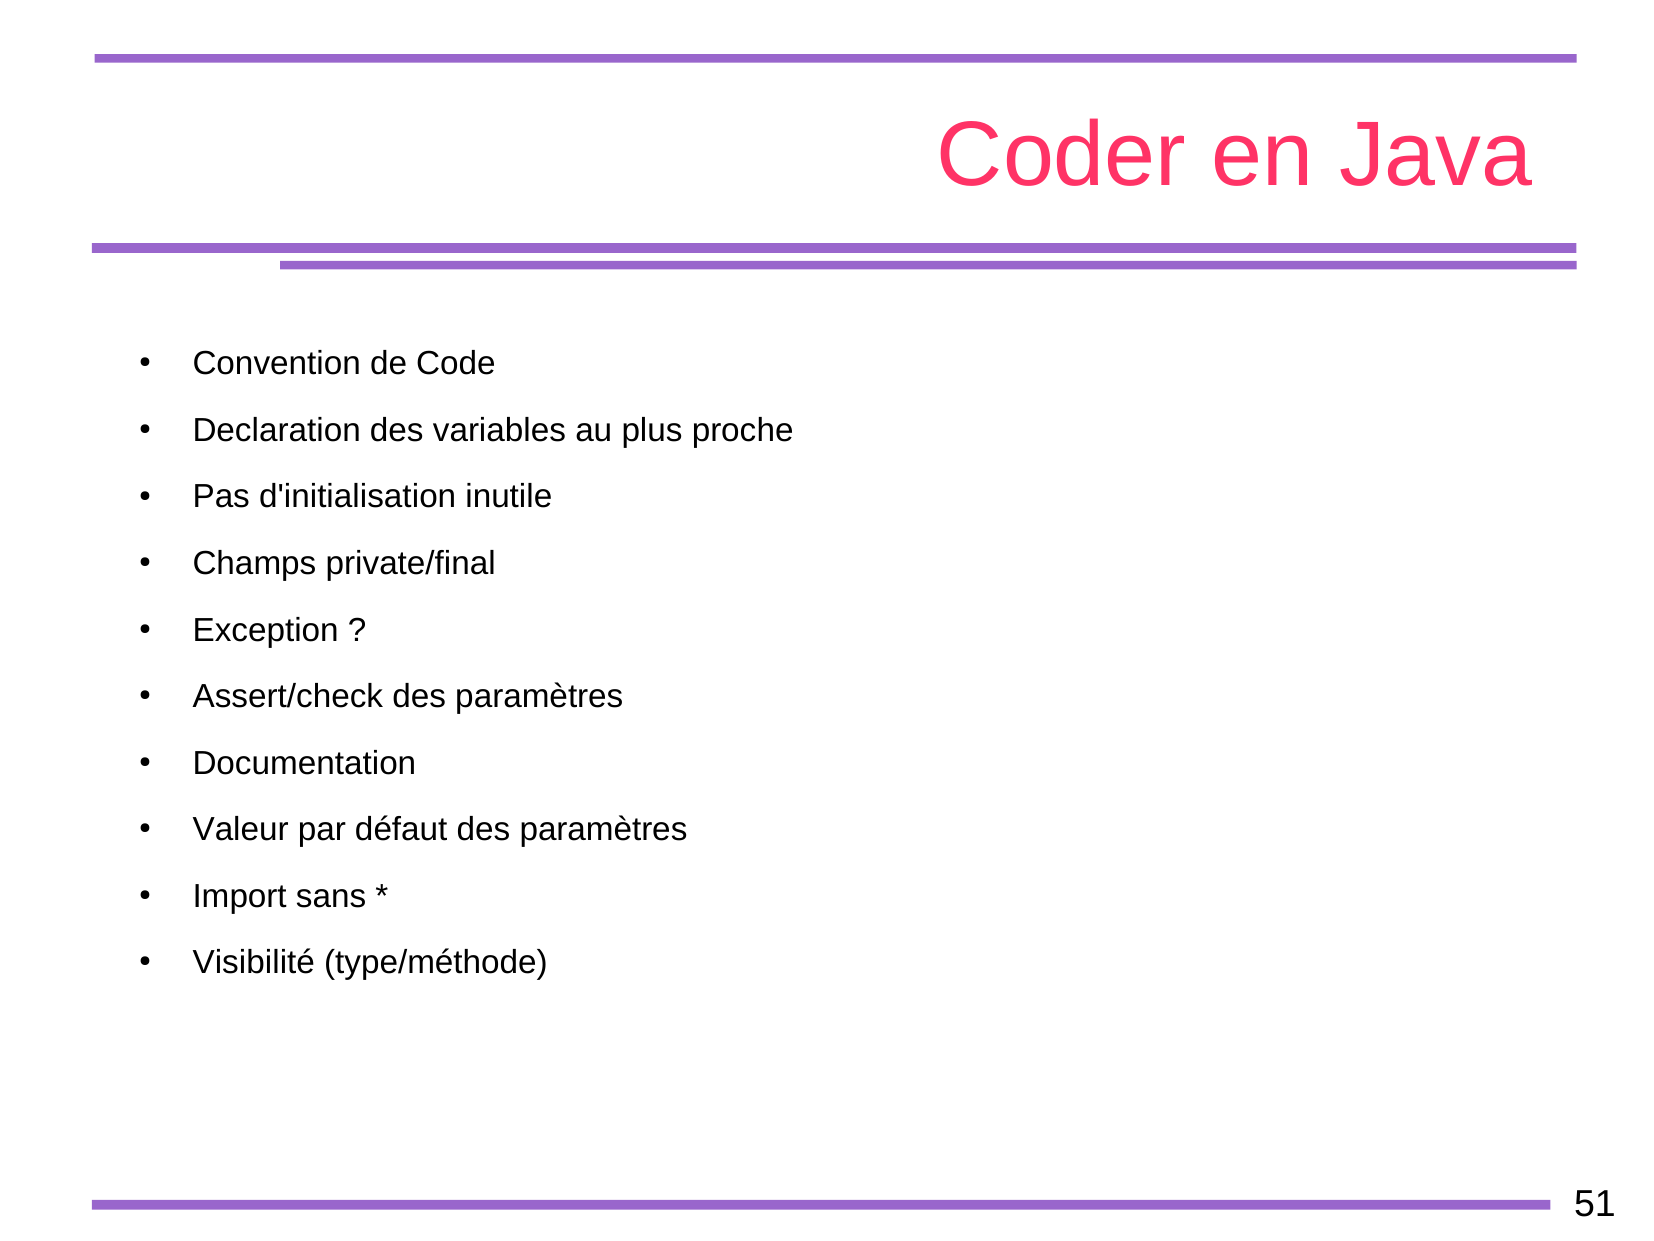

# Coder en Java
Convention de Code
Declaration des variables au plus proche
Pas d'initialisation inutile
Champs private/final
Exception ?
Assert/check des paramètres
Documentation
Valeur par défaut des paramètres
Import sans *
Visibilité (type/méthode)